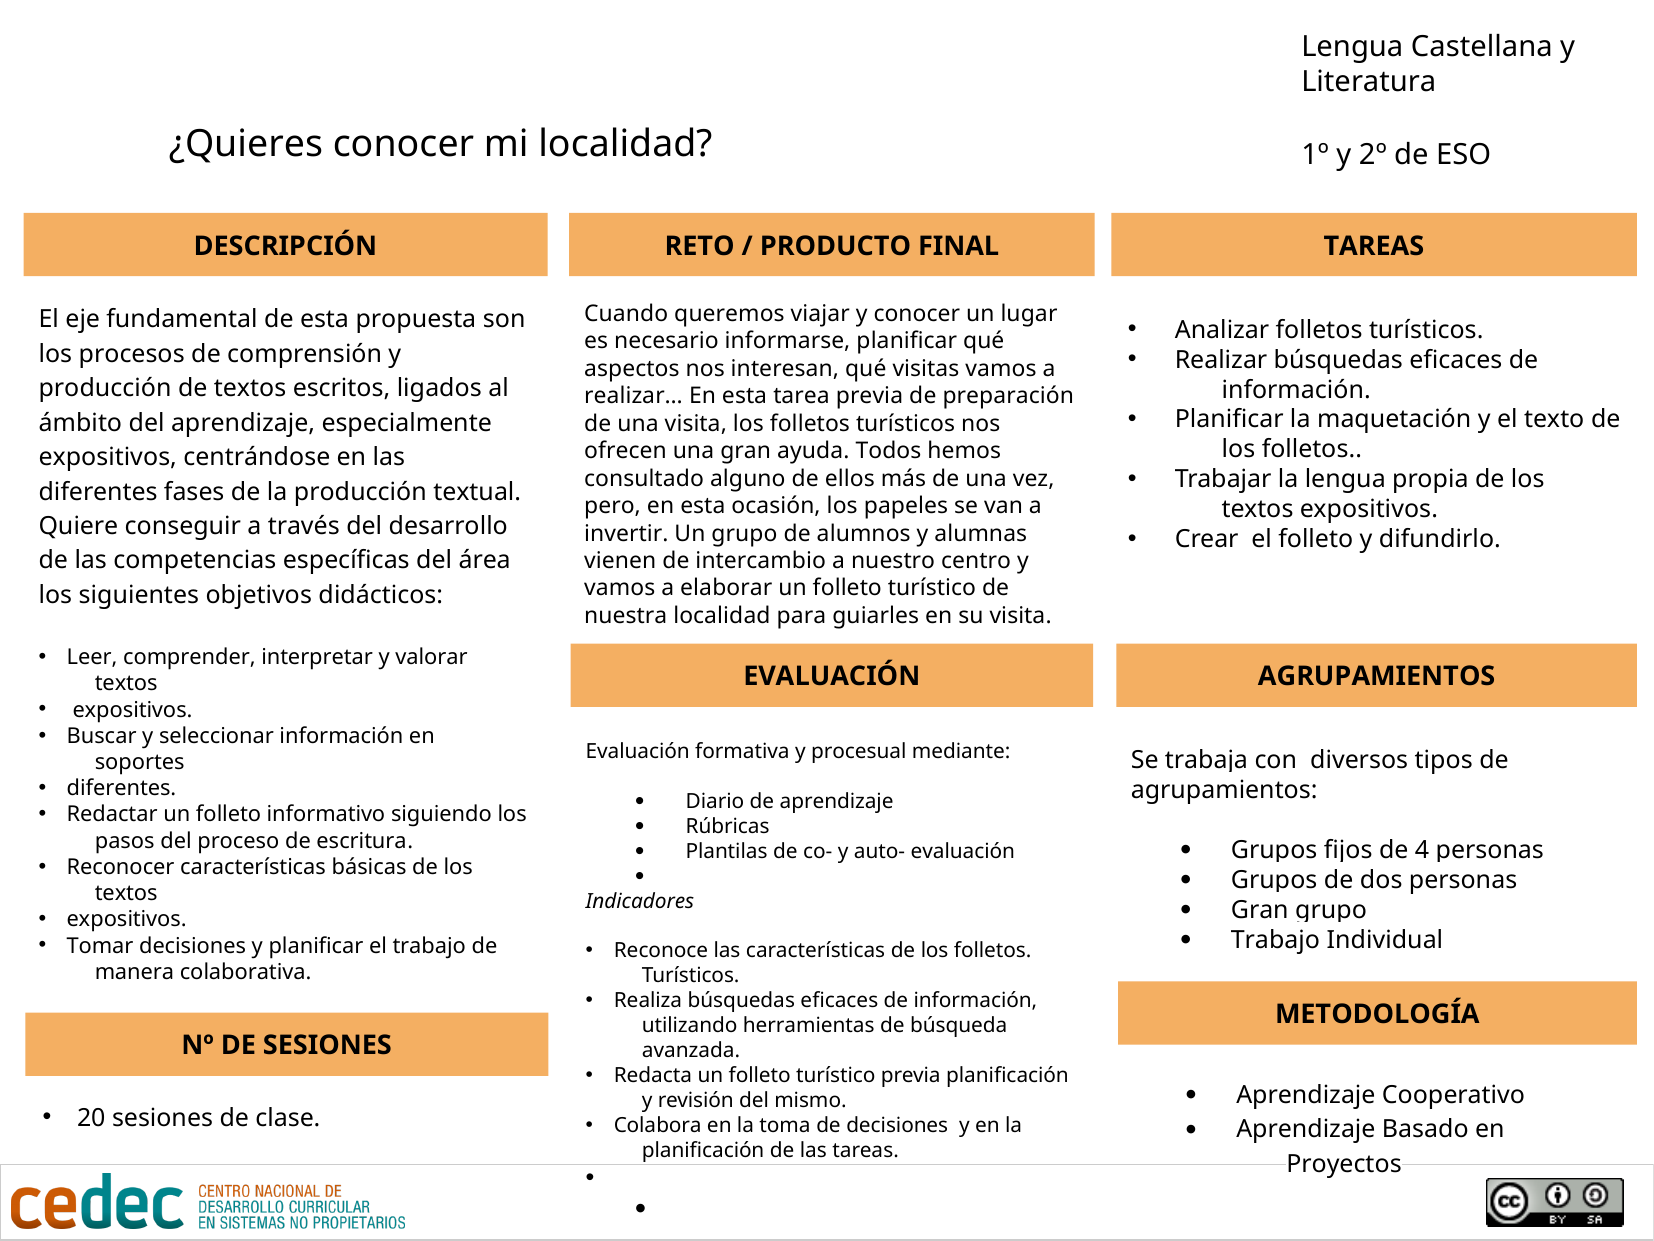

PROPUESTA DIDÁCTICA
Lengua Castellana y Literatura
Materia:
¿Quieres conocer mi localidad?
Curso:
REA:
1º y 2º de ESO
DESCRIPCIÓN
RETO / PRODUCTO FINAL
TAREAS
El eje fundamental de esta propuesta son los procesos de comprensión y producción de textos escritos, ligados al ámbito del aprendizaje, especialmente expositivos, centrándose en las diferentes fases de la producción textual. Quiere conseguir a través del desarrollo de las competencias específicas del área los siguientes objetivos didácticos:
Leer, comprender, interpretar y valorar textos
 expositivos.
Buscar y seleccionar información en soportes
diferentes.
Redactar un folleto informativo siguiendo los pasos del proceso de escritura.
Reconocer características básicas de los textos
expositivos.
Tomar decisiones y planificar el trabajo de manera colaborativa.
Cuando queremos viajar y conocer un lugar es necesario informarse, planificar qué aspectos nos interesan, qué visitas vamos a realizar… En esta tarea previa de preparación de una visita, los folletos turísticos nos ofrecen una gran ayuda. Todos hemos consultado alguno de ellos más de una vez, pero, en esta ocasión, los papeles se van a invertir. Un grupo de alumnos y alumnas  vienen de intercambio a nuestro centro y vamos a elaborar un folleto turístico de nuestra localidad para guiarles en su visita.
Analizar folletos turísticos.
Realizar búsquedas eficaces de información.
Planificar la maquetación y el texto de los folletos..
Trabajar la lengua propia de los textos expositivos.
Crear el folleto y difundirlo.
EVALUACIÓN
AGRUPAMIENTOS
Evaluación formativa y procesual mediante:
Diario de aprendizaje
Rúbricas
Plantilas de co- y auto- evaluación
Indicadores
Reconoce las características de los folletos. Turísticos.
Realiza búsquedas eficaces de información, utilizando herramientas de búsqueda avanzada.
Redacta un folleto turístico previa planificación y revisión del mismo.
Colabora en la toma de decisiones y en la planificación de las tareas.
Se trabaja con diversos tipos de agrupamientos:
Grupos fijos de 4 personas
Grupos de dos personas
Gran grupo
Trabajo Individual
METODOLOGÍA
Nº DE SESIONES
Aprendizaje Cooperativo
Aprendizaje Basado en Proyectos
 20 sesiones de clase.